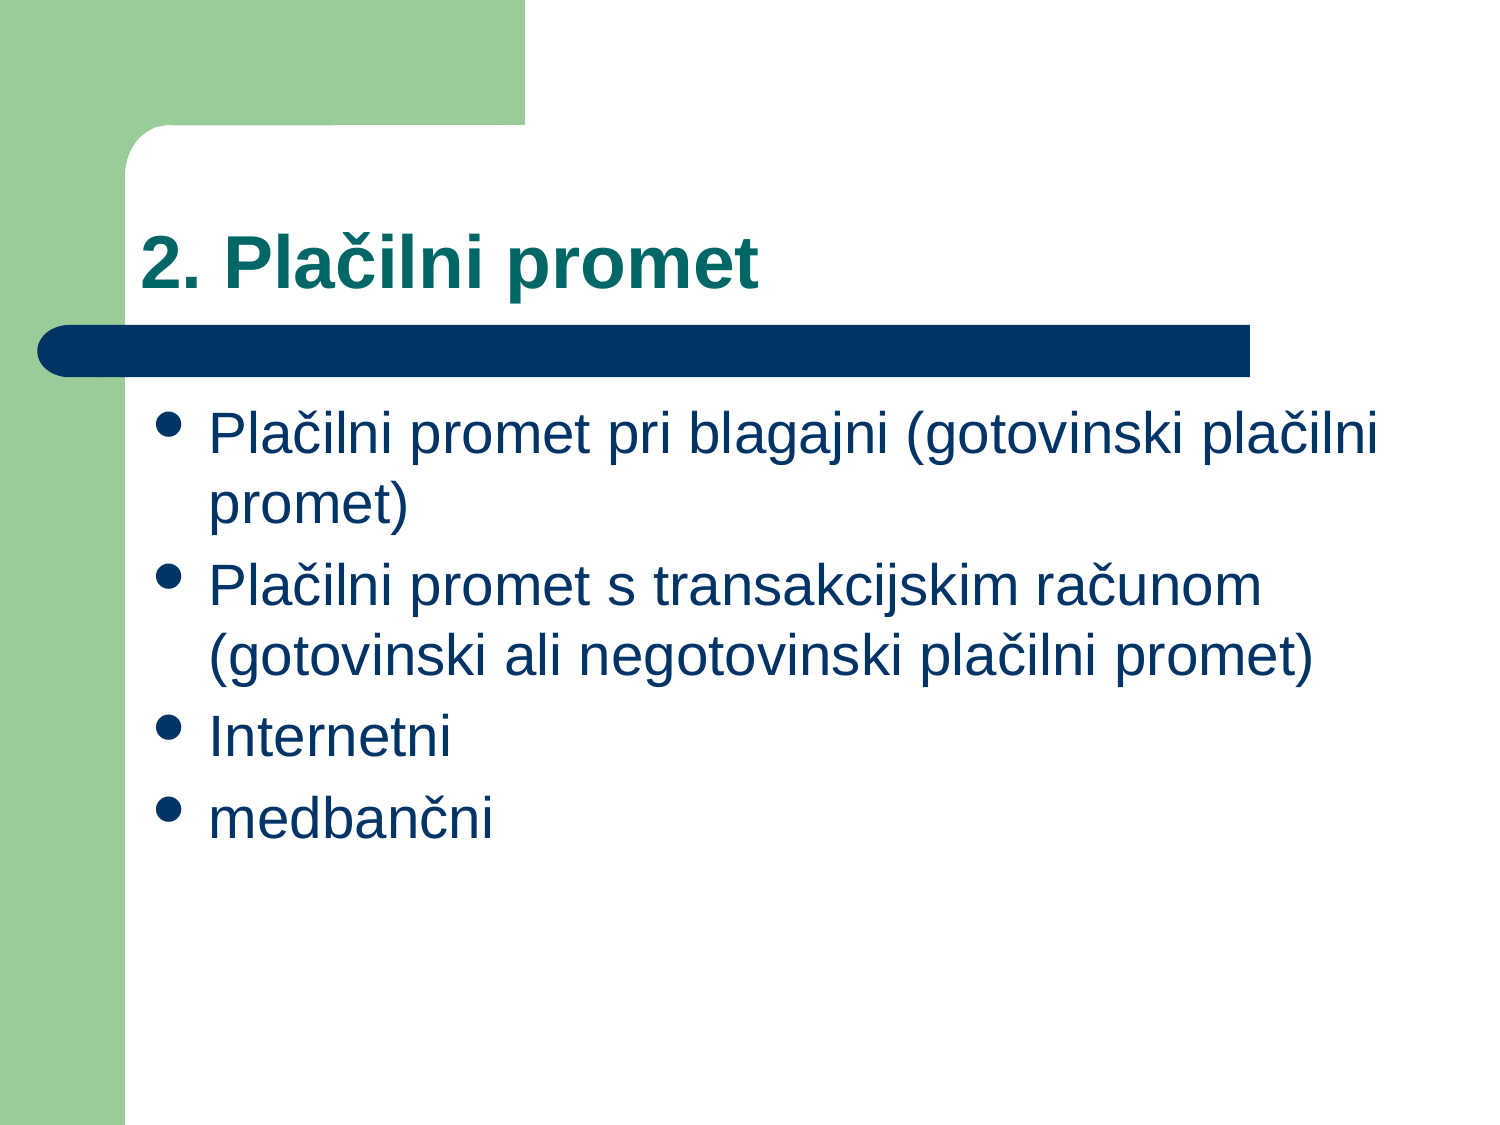

# 2. Plačilni promet
Plačilni promet pri blagajni (gotovinski plačilni promet)
Plačilni promet s transakcijskim računom (gotovinski ali negotovinski plačilni promet)
Internetni
medbančni